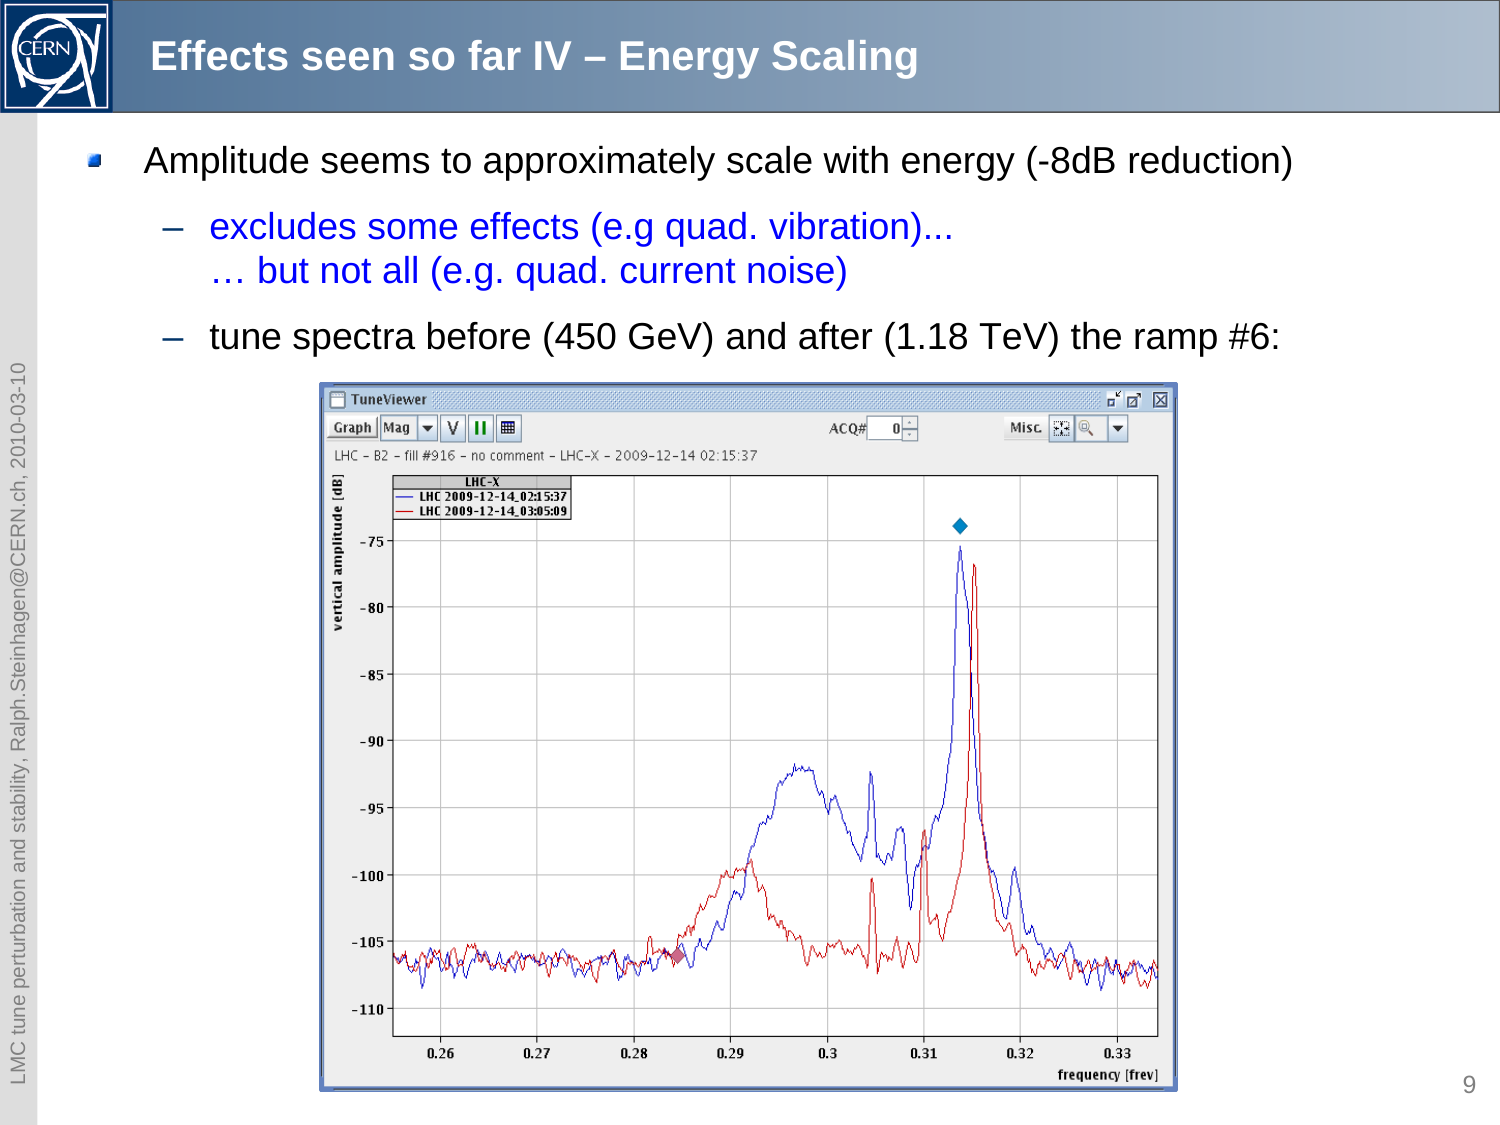

# Effects seen so far IV – Energy Scaling
Amplitude seems to approximately scale with energy (-8dB reduction)
excludes some effects (e.g quad. vibration)... 				… but not all (e.g. quad. current noise)
tune spectra before (450 GeV) and after (1.18 TeV) the ramp #6: